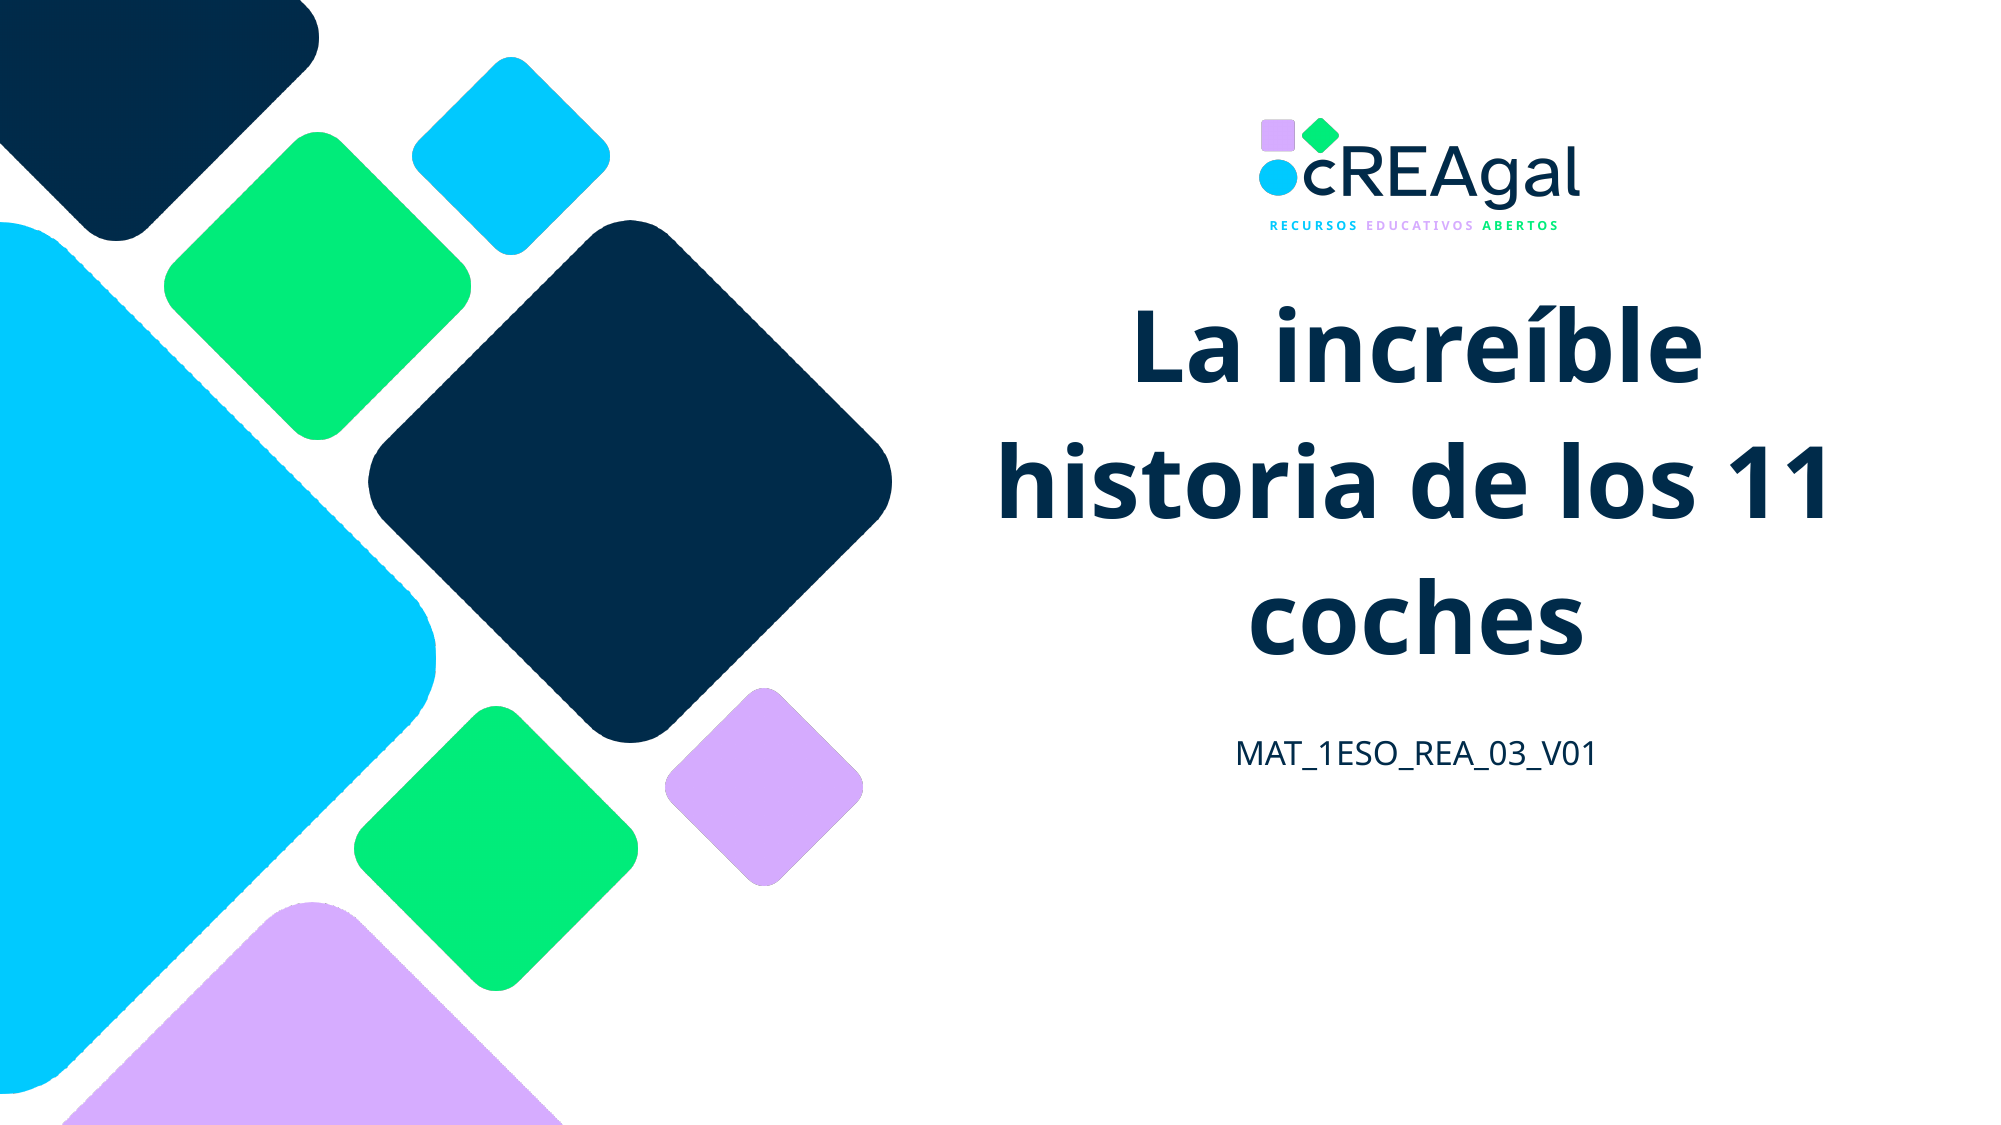

# La increíble historia de los 11 coches
MAT_1ESO_REA_03_V01